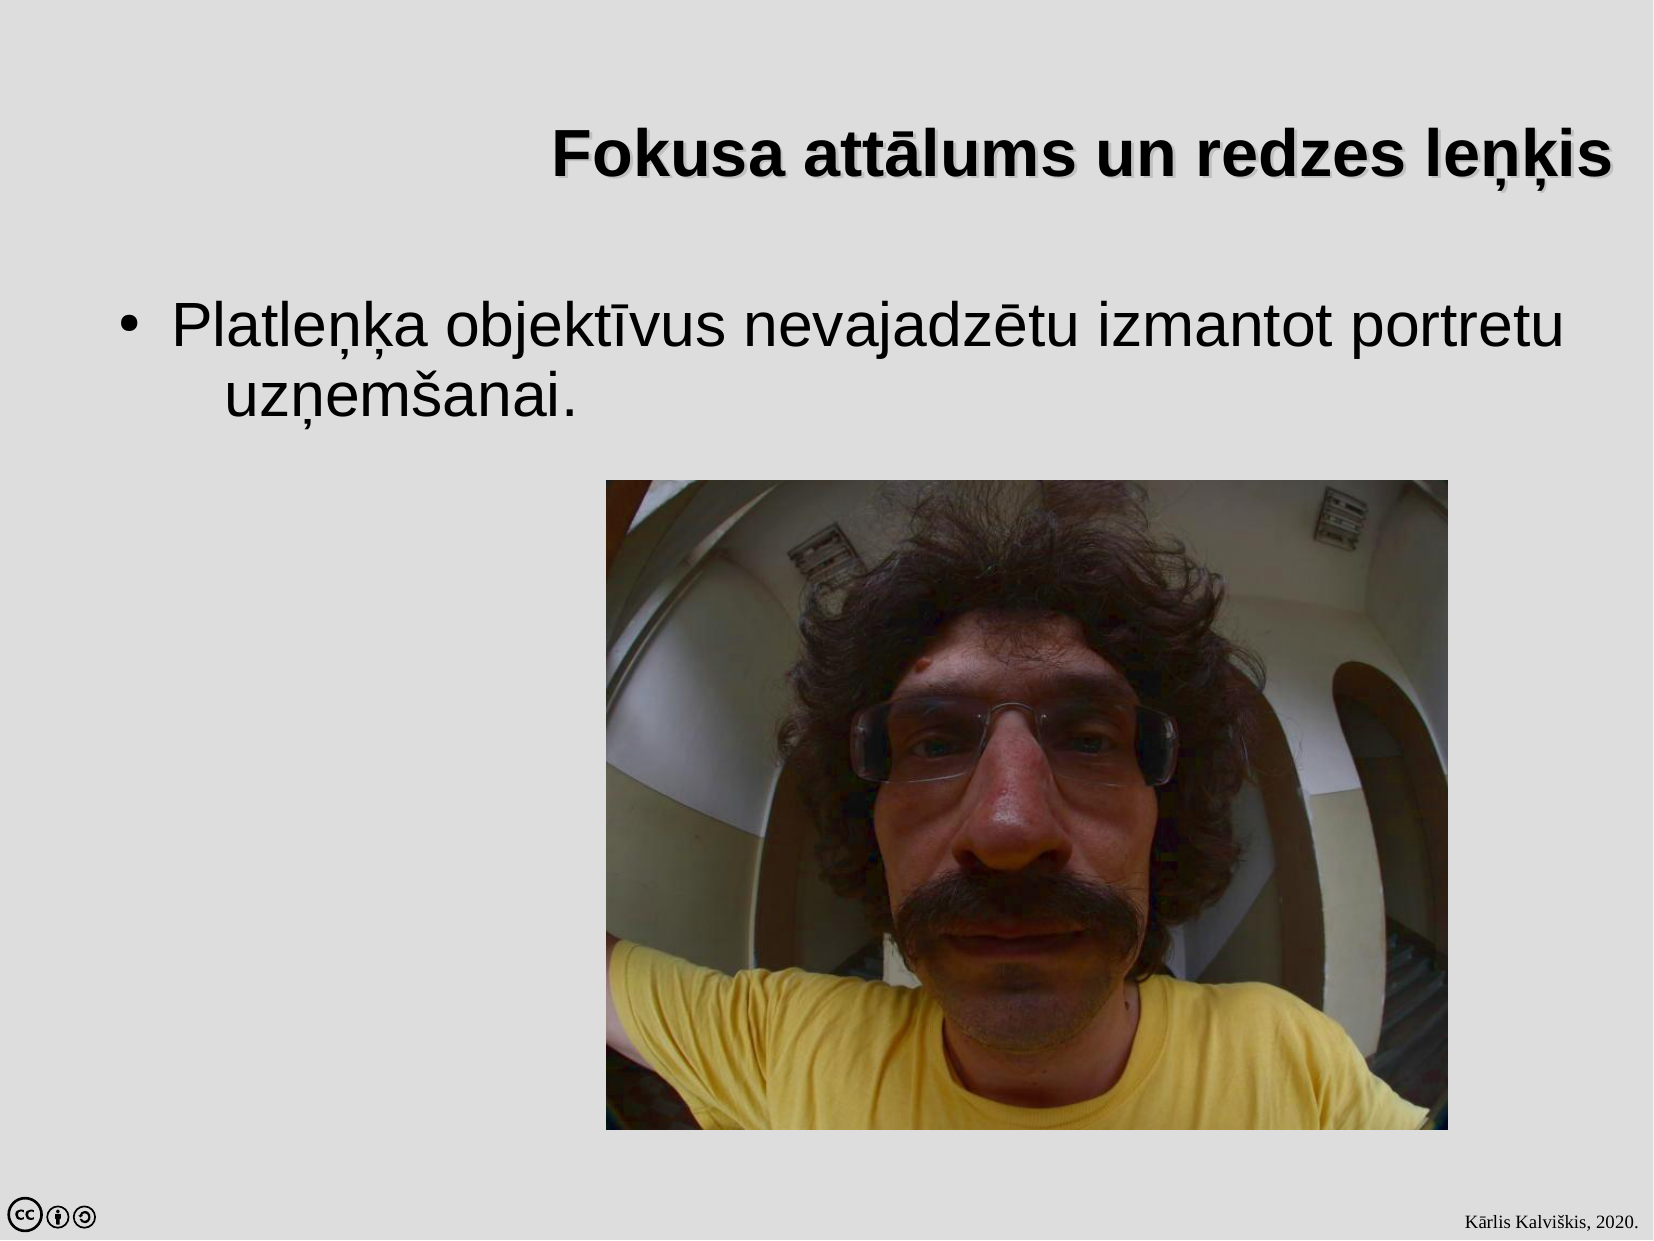

# Fokusa attālums un redzes leņķis
Platleņķa objektīvus nevajadzētu izmantot portretu uzņemšanai.